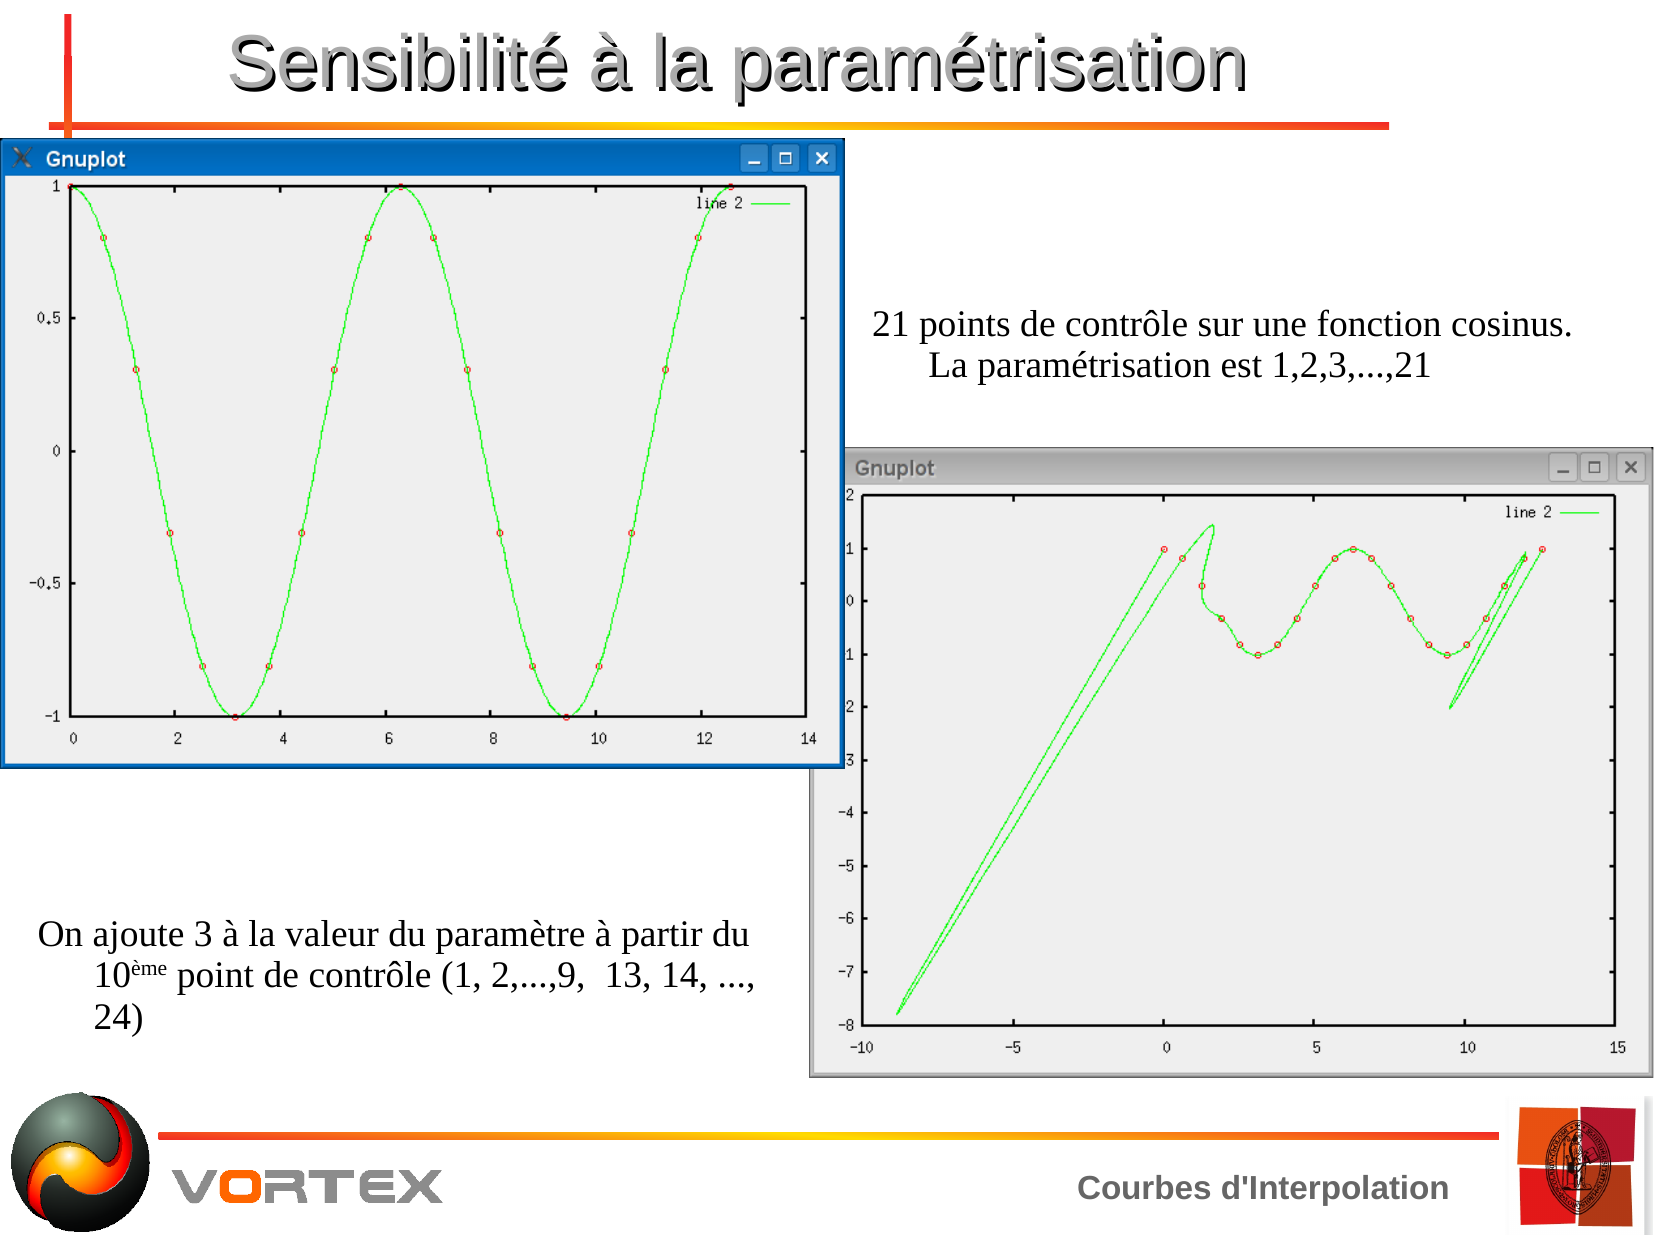

# Sensibilité à la paramétrisation
21 points de contrôle sur une fonction cosinus. La paramétrisation est 1,2,3,...,21
On ajoute 3 à la valeur du paramètre à partir du 10ème point de contrôle (1, 2,...,9, 13, 14, ..., 24)